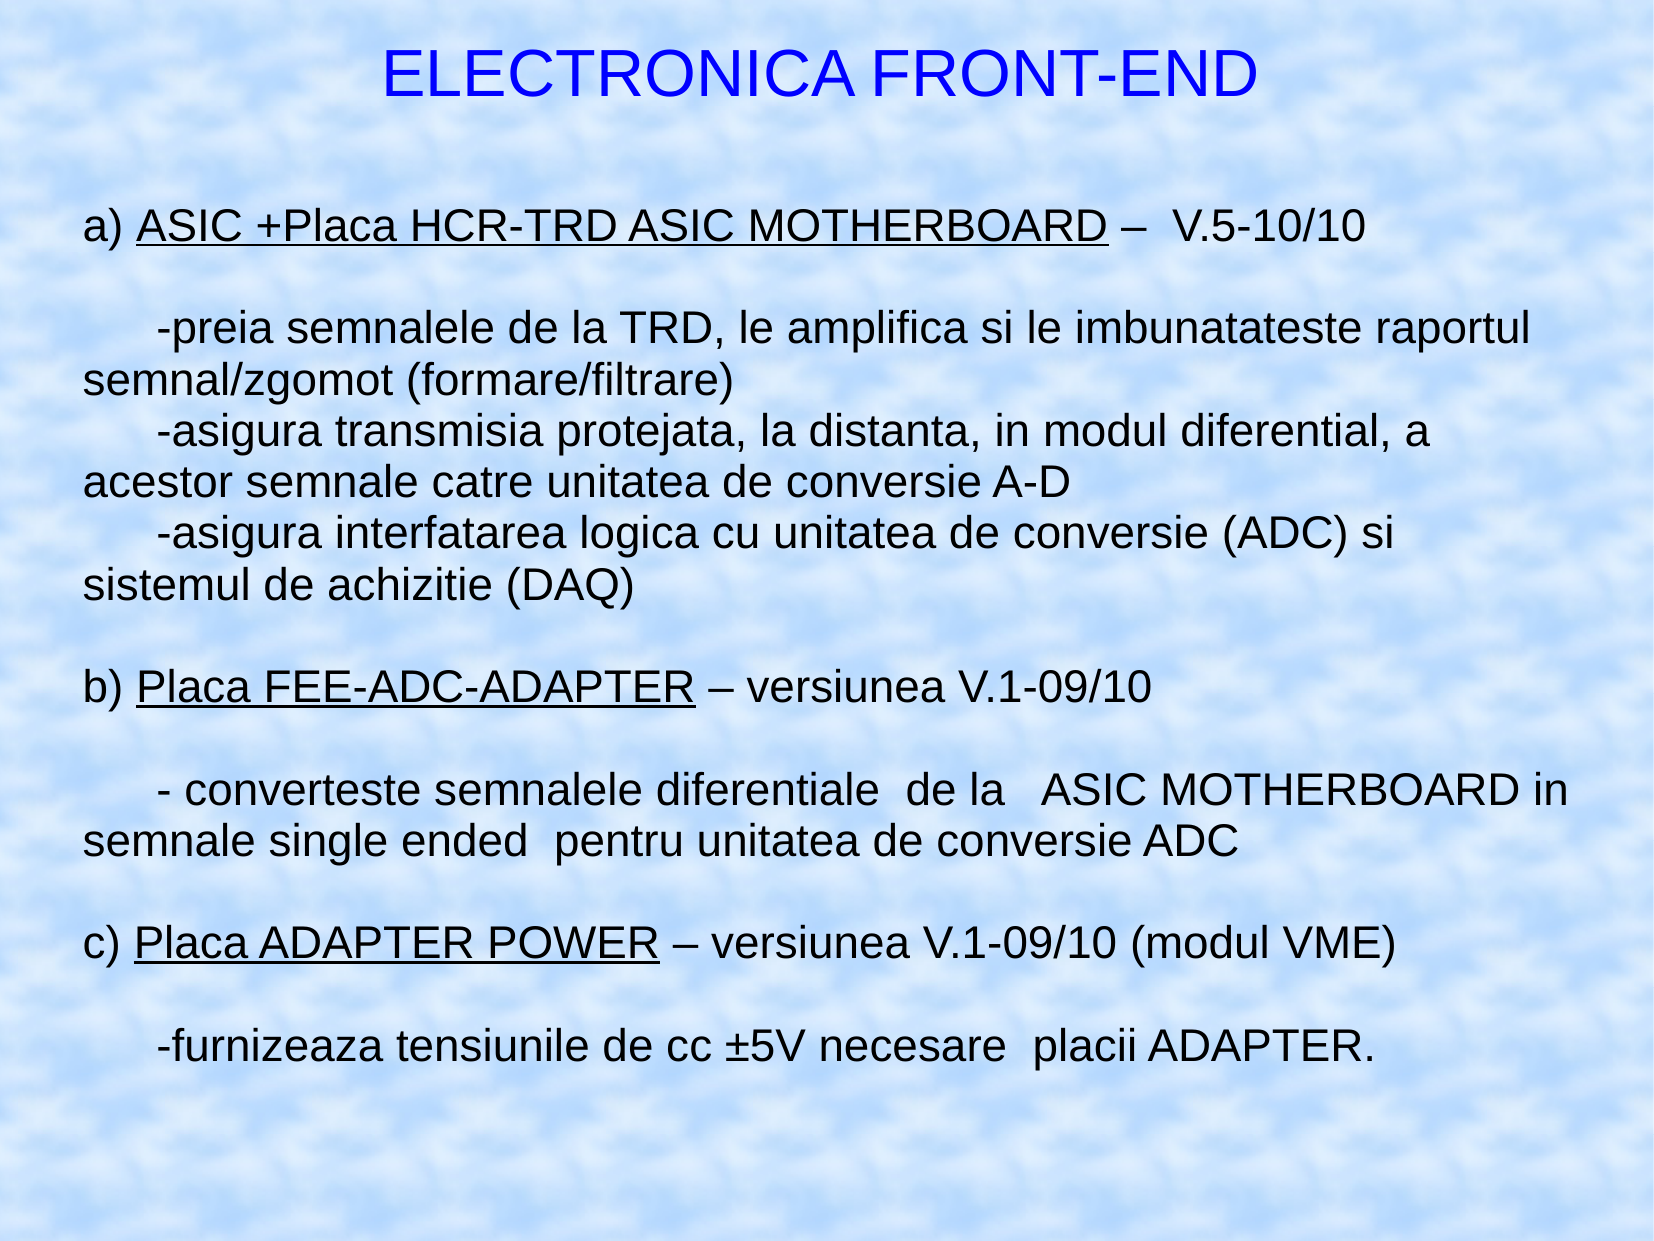

# ELECTRONICA FRONT-END
a) ASIC +Placa HCR-TRD ASIC MOTHERBOARD – V.5-10/10
	-preia semnalele de la TRD, le amplifica si le imbunatateste raportul semnal/zgomot (formare/filtrare)
	-asigura transmisia protejata, la distanta, in modul diferential, a acestor semnale catre unitatea de conversie A-D
	-asigura interfatarea logica cu unitatea de conversie (ADC) si sistemul de achizitie (DAQ)
b) Placa FEE-ADC-ADAPTER – versiunea V.1-09/10
	- converteste semnalele diferentiale de la ASIC MOTHERBOARD in semnale single ended pentru unitatea de conversie ADC
c) Placa ADAPTER POWER – versiunea V.1-09/10 (modul VME)
	-furnizeaza tensiunile de cc ±5V necesare placii ADAPTER.